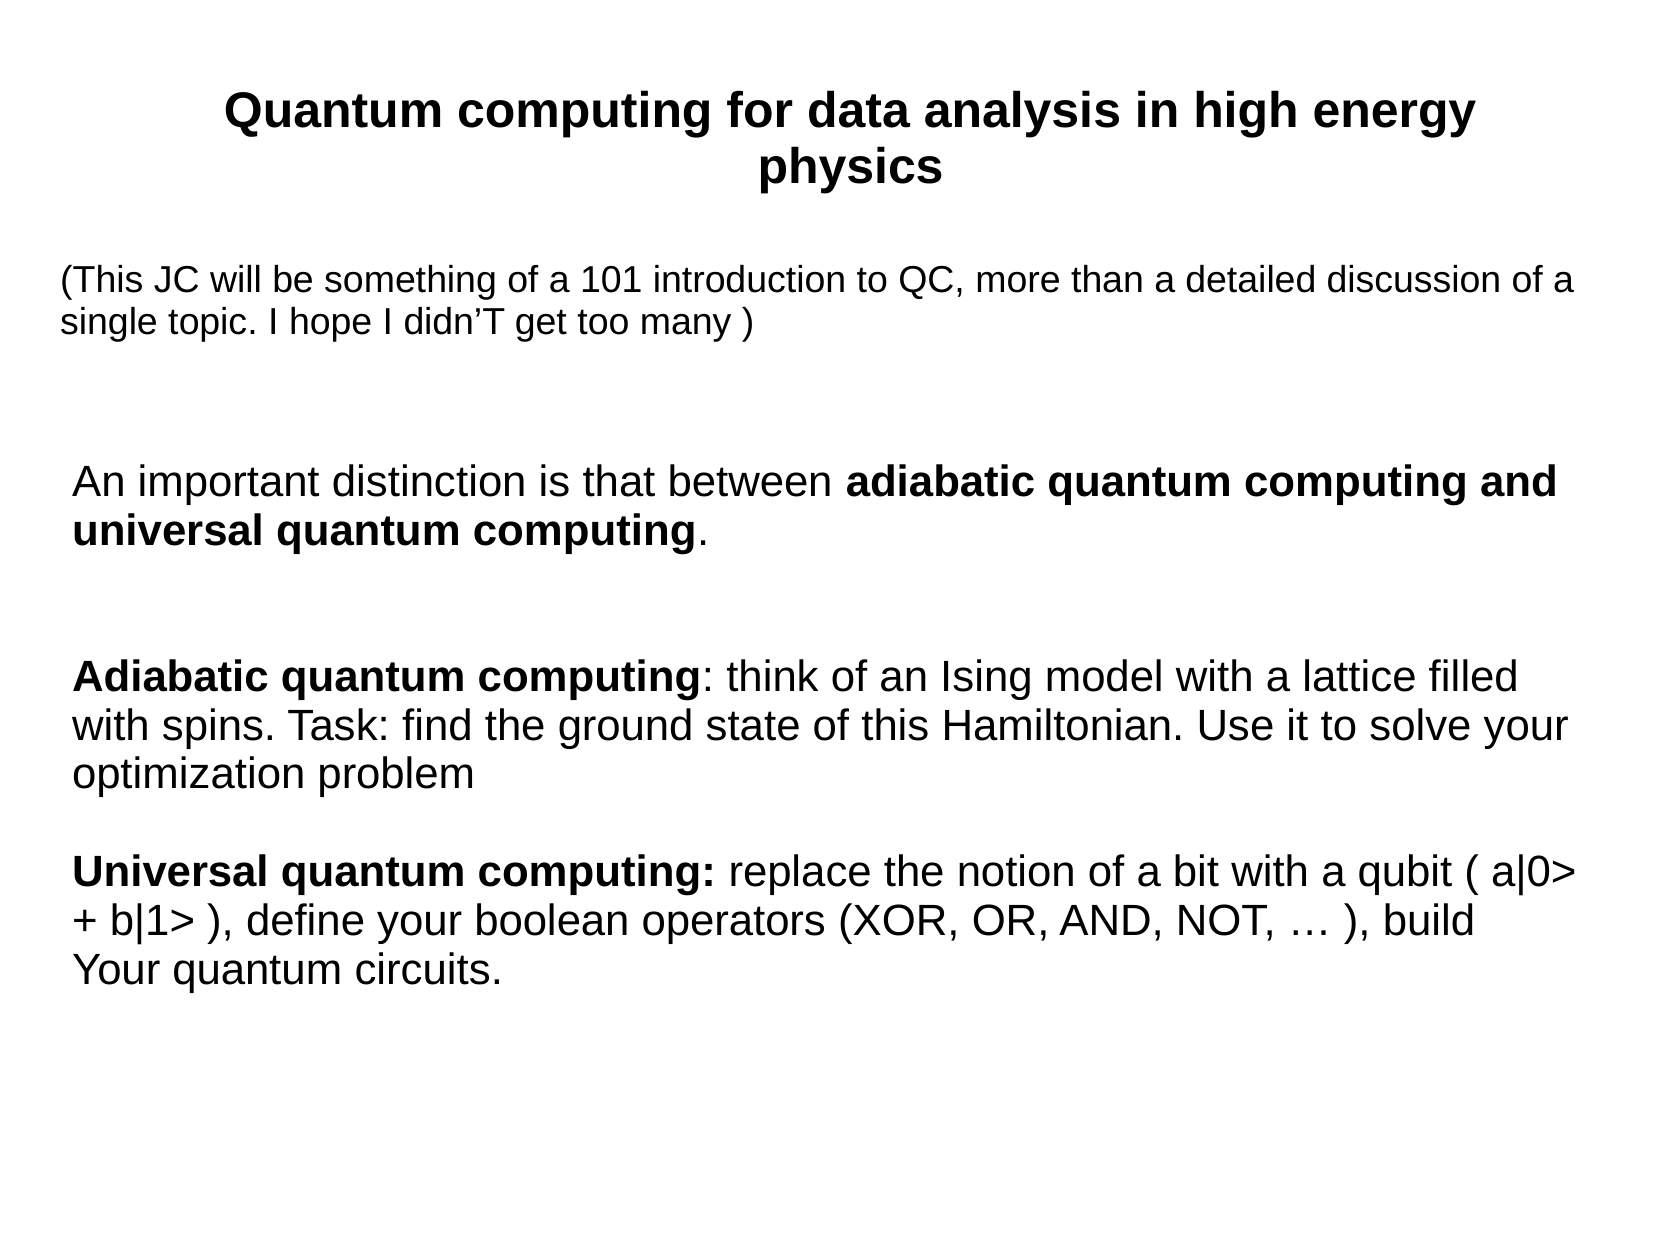

Quantum computing for data analysis in high energy physics
(This JC will be something of a 101 introduction to QC, more than a detailed discussion of a single topic. I hope I didn’T get too many )
An important distinction is that between adiabatic quantum computing and universal quantum computing.
Adiabatic quantum computing: think of an Ising model with a lattice filled with spins. Task: find the ground state of this Hamiltonian. Use it to solve your optimization problem
Universal quantum computing: replace the notion of a bit with a qubit ( a|0> + b|1> ), define your boolean operators (XOR, OR, AND, NOT, … ), build
Your quantum circuits.